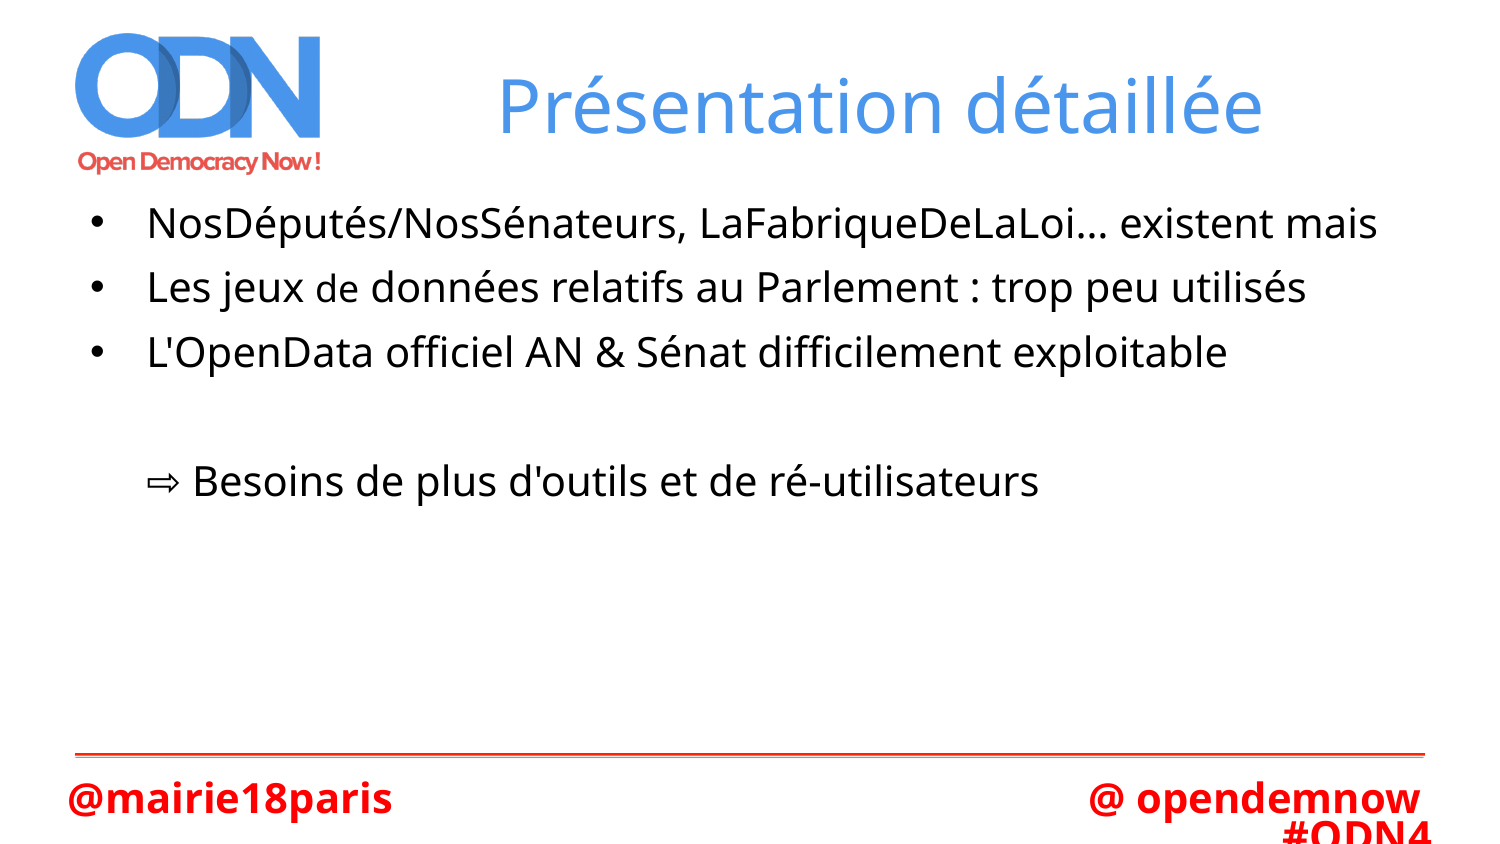

Présentation détaillée
# NosDéputés/NosSénateurs, LaFabriqueDeLaLoi… existent mais
Les jeux de données relatifs au Parlement : trop peu utilisés
L'OpenData officiel AN & Sénat difficilement exploitable
⇨ Besoins de plus d'outils et de ré-utilisateurs